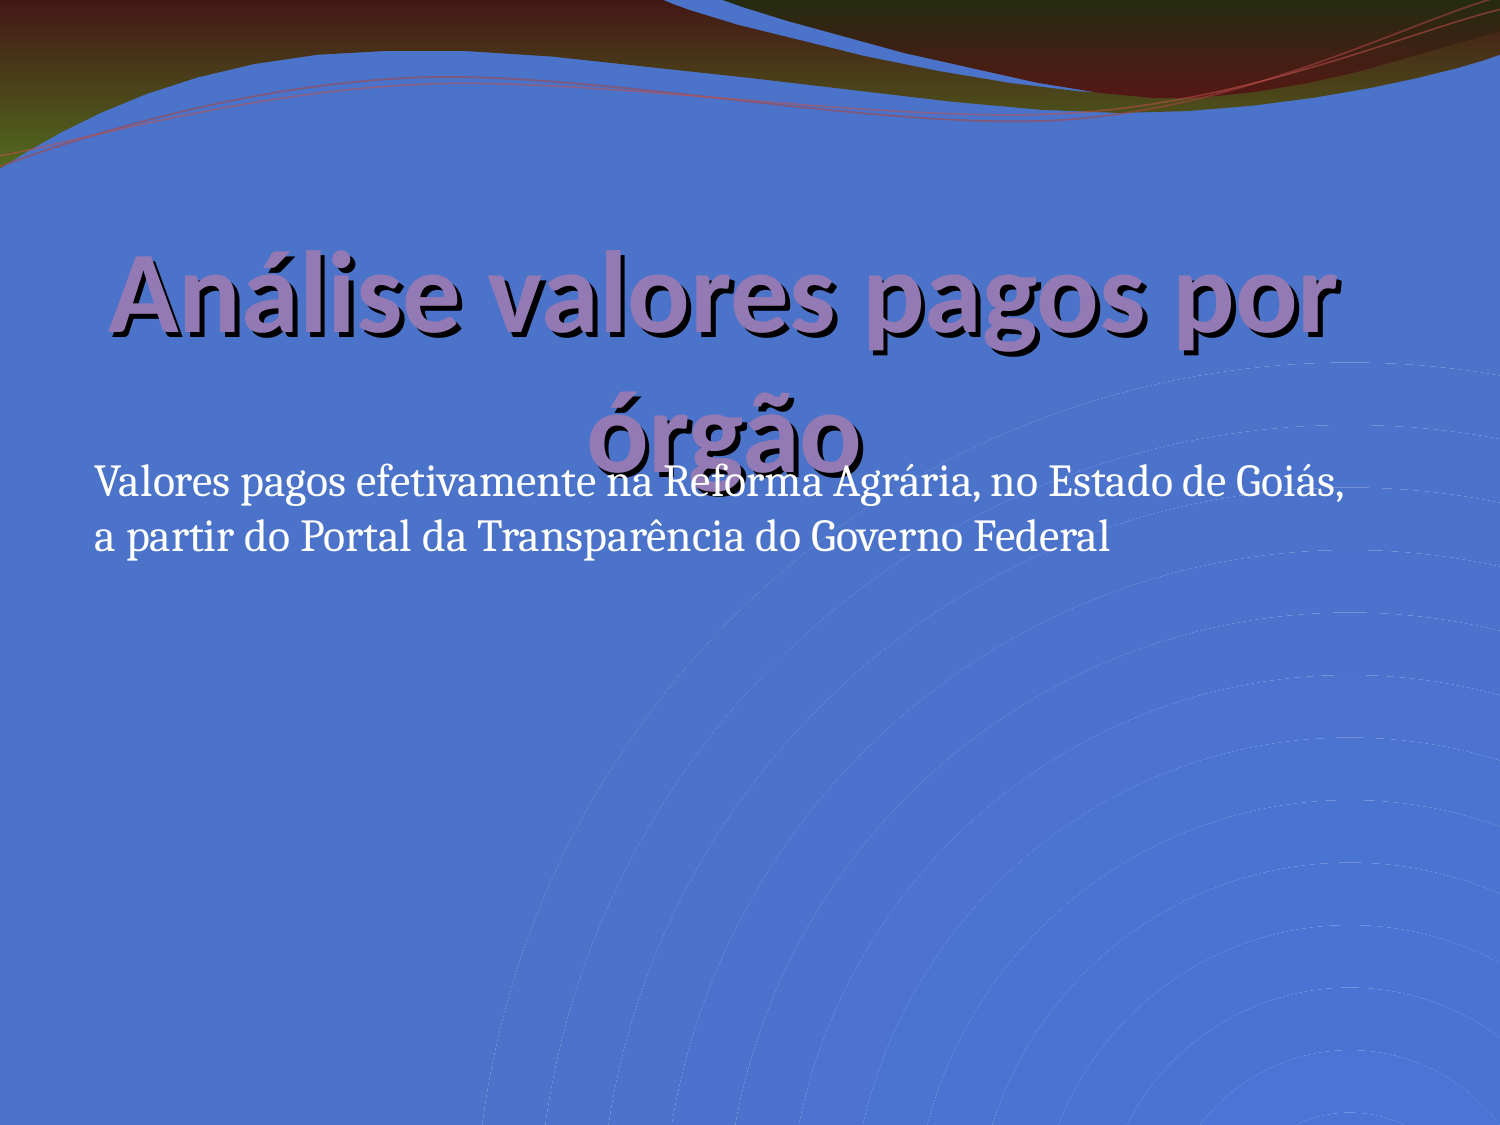

# Análise valores pagos por órgão
Valores pagos efetivamente na Reforma Agrária, no Estado de Goiás, a partir do Portal da Transparência do Governo Federal